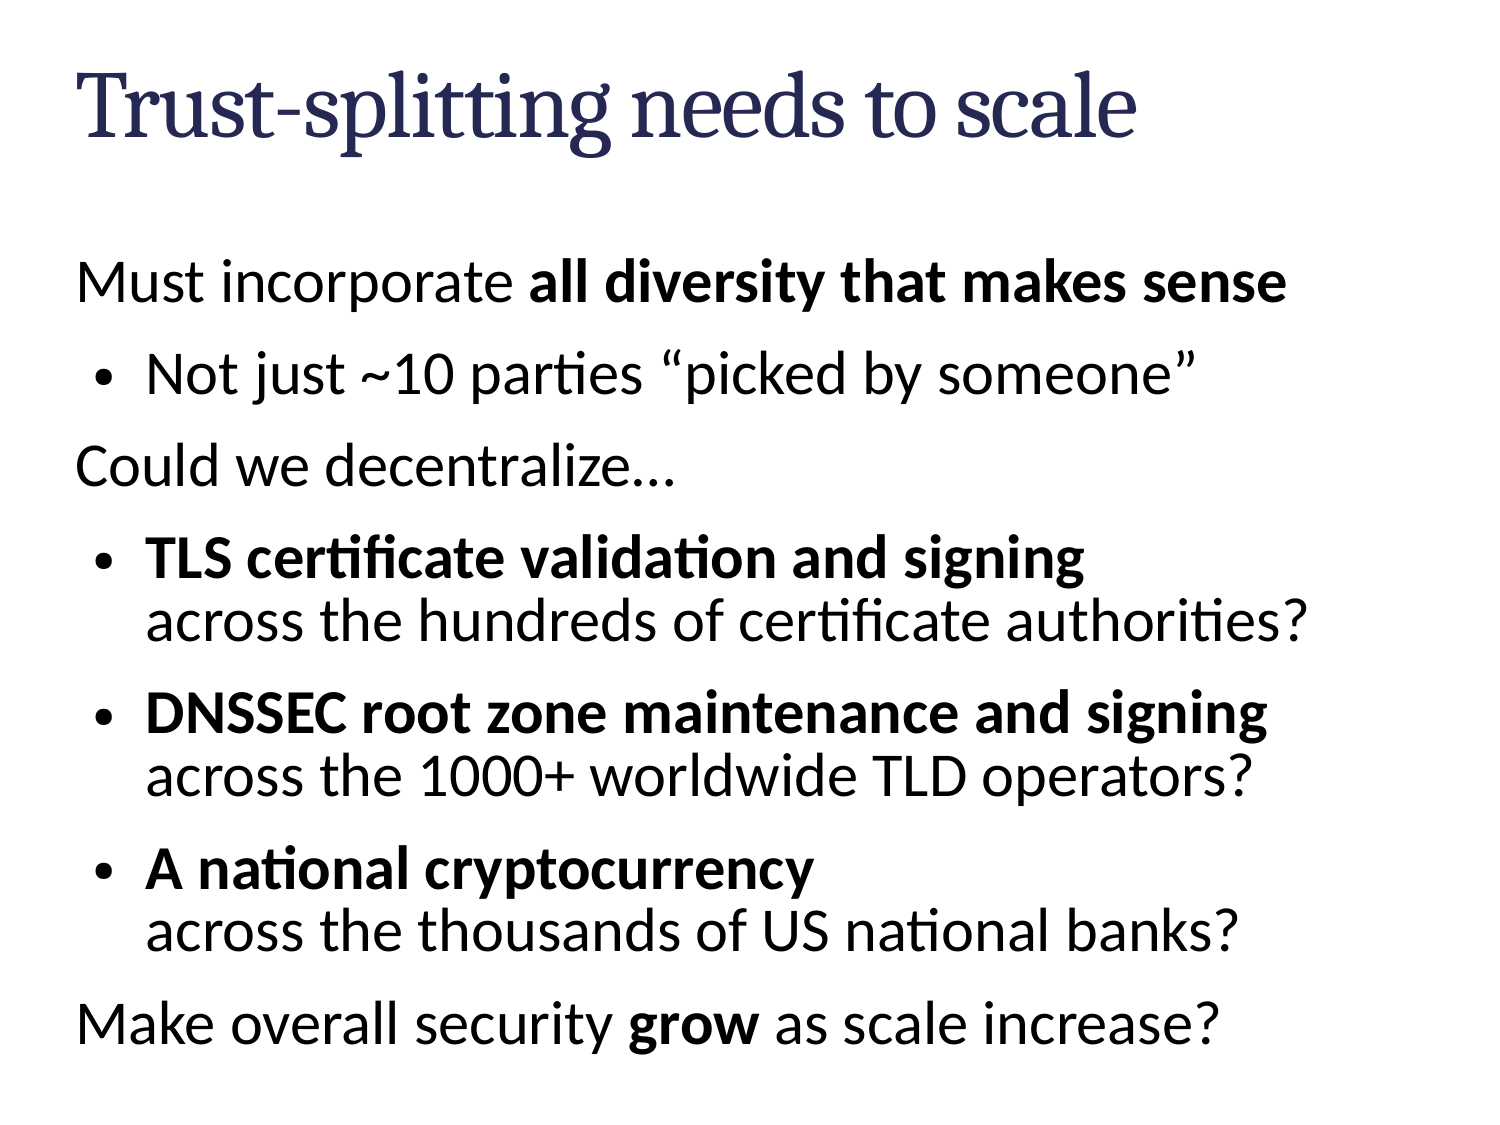

# Trust-splitting needs to scale
Must incorporate all diversity that makes sense
Not just ~10 parties “picked by someone”
Could we decentralize…
TLS certificate validation and signing
across the hundreds of certificate authorities?
DNSSEC root zone maintenance and signing
across the 1000+ worldwide TLD operators?
A national cryptocurrency
across the thousands of US national banks?
Make overall security grow as scale increase?